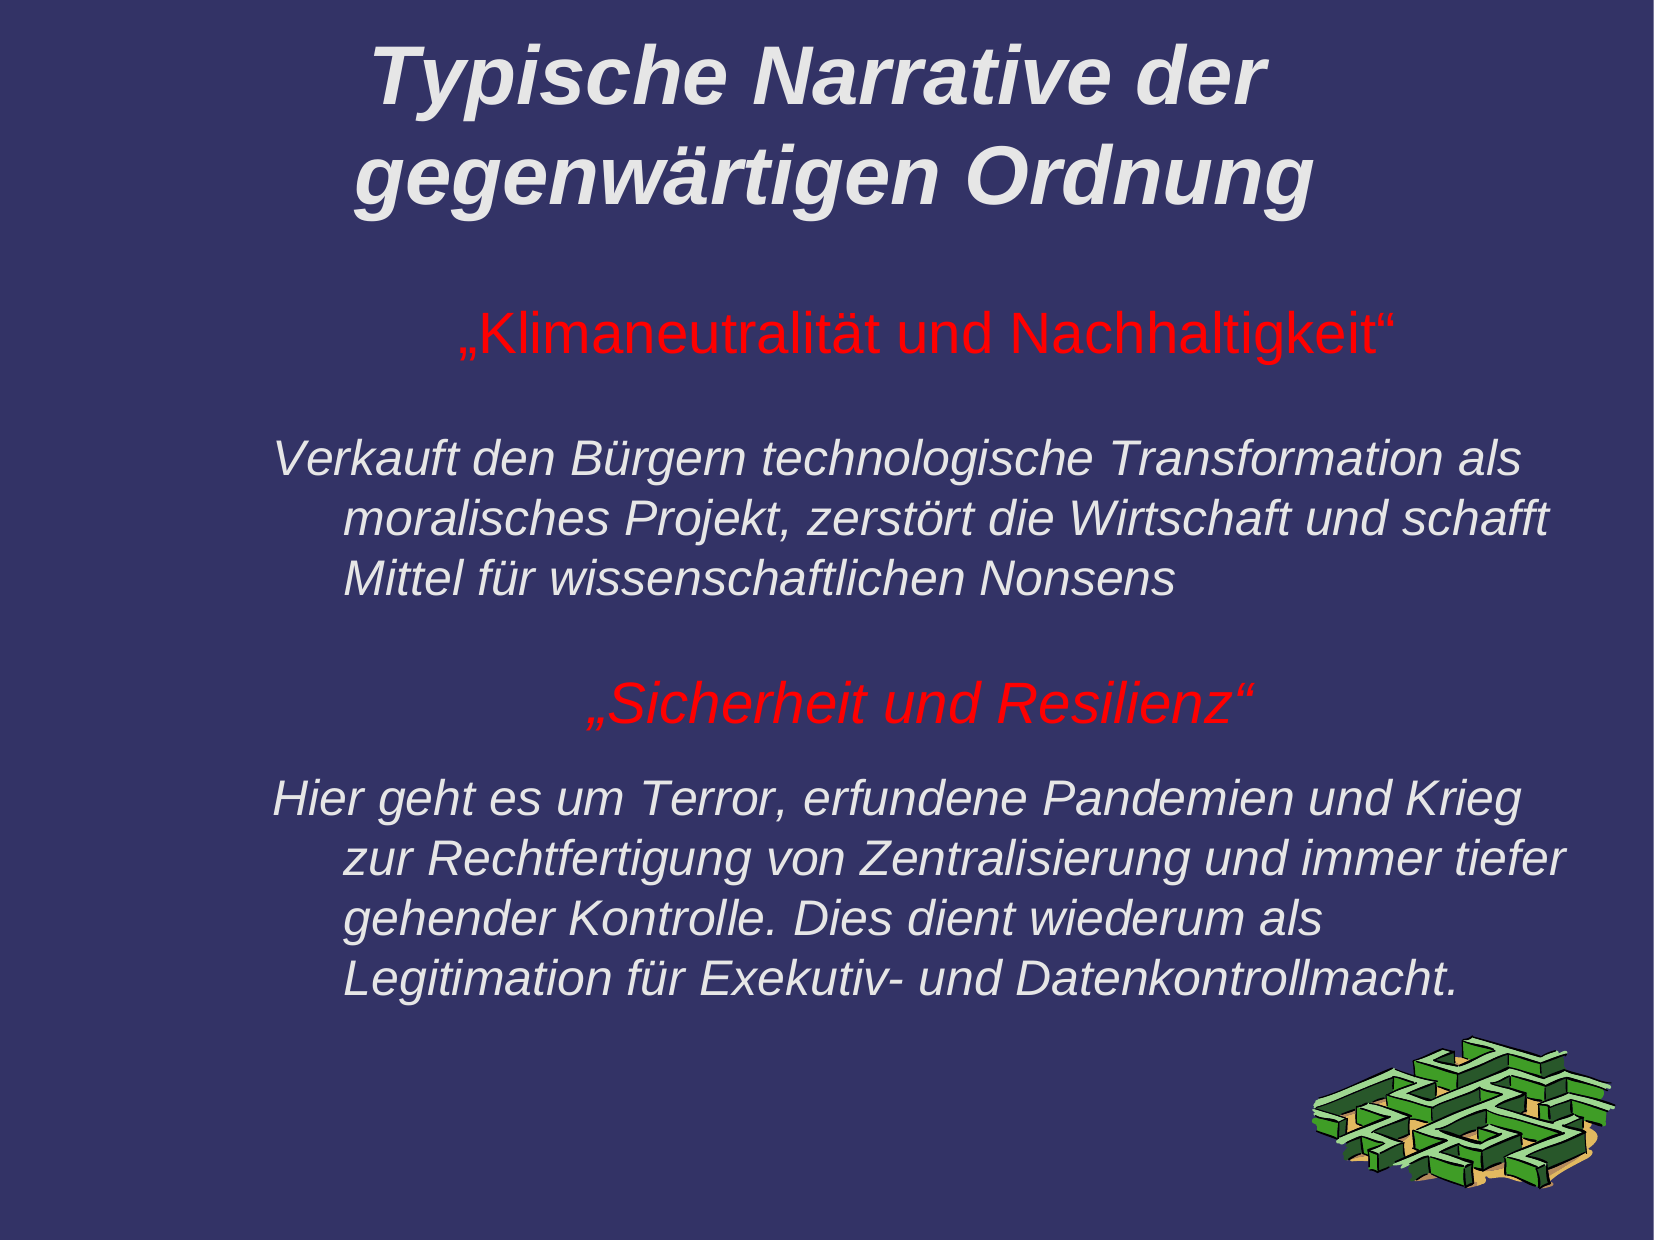

# Typische Narrative der gegenwärtigen Ordnung
 „Klimaneutralität und Nachhaltigkeit“
Verkauft den Bürgern technologische Transformation als moralisches Projekt, zerstört die Wirtschaft und schafft Mittel für wissenschaftlichen Nonsens
„Sicherheit und Resilienz“
Hier geht es um Terror, erfundene Pandemien und Krieg zur Rechtfertigung von Zentralisierung und immer tiefer gehender Kontrolle. Dies dient wiederum als Legitimation für Exekutiv- und Datenkontrollmacht.